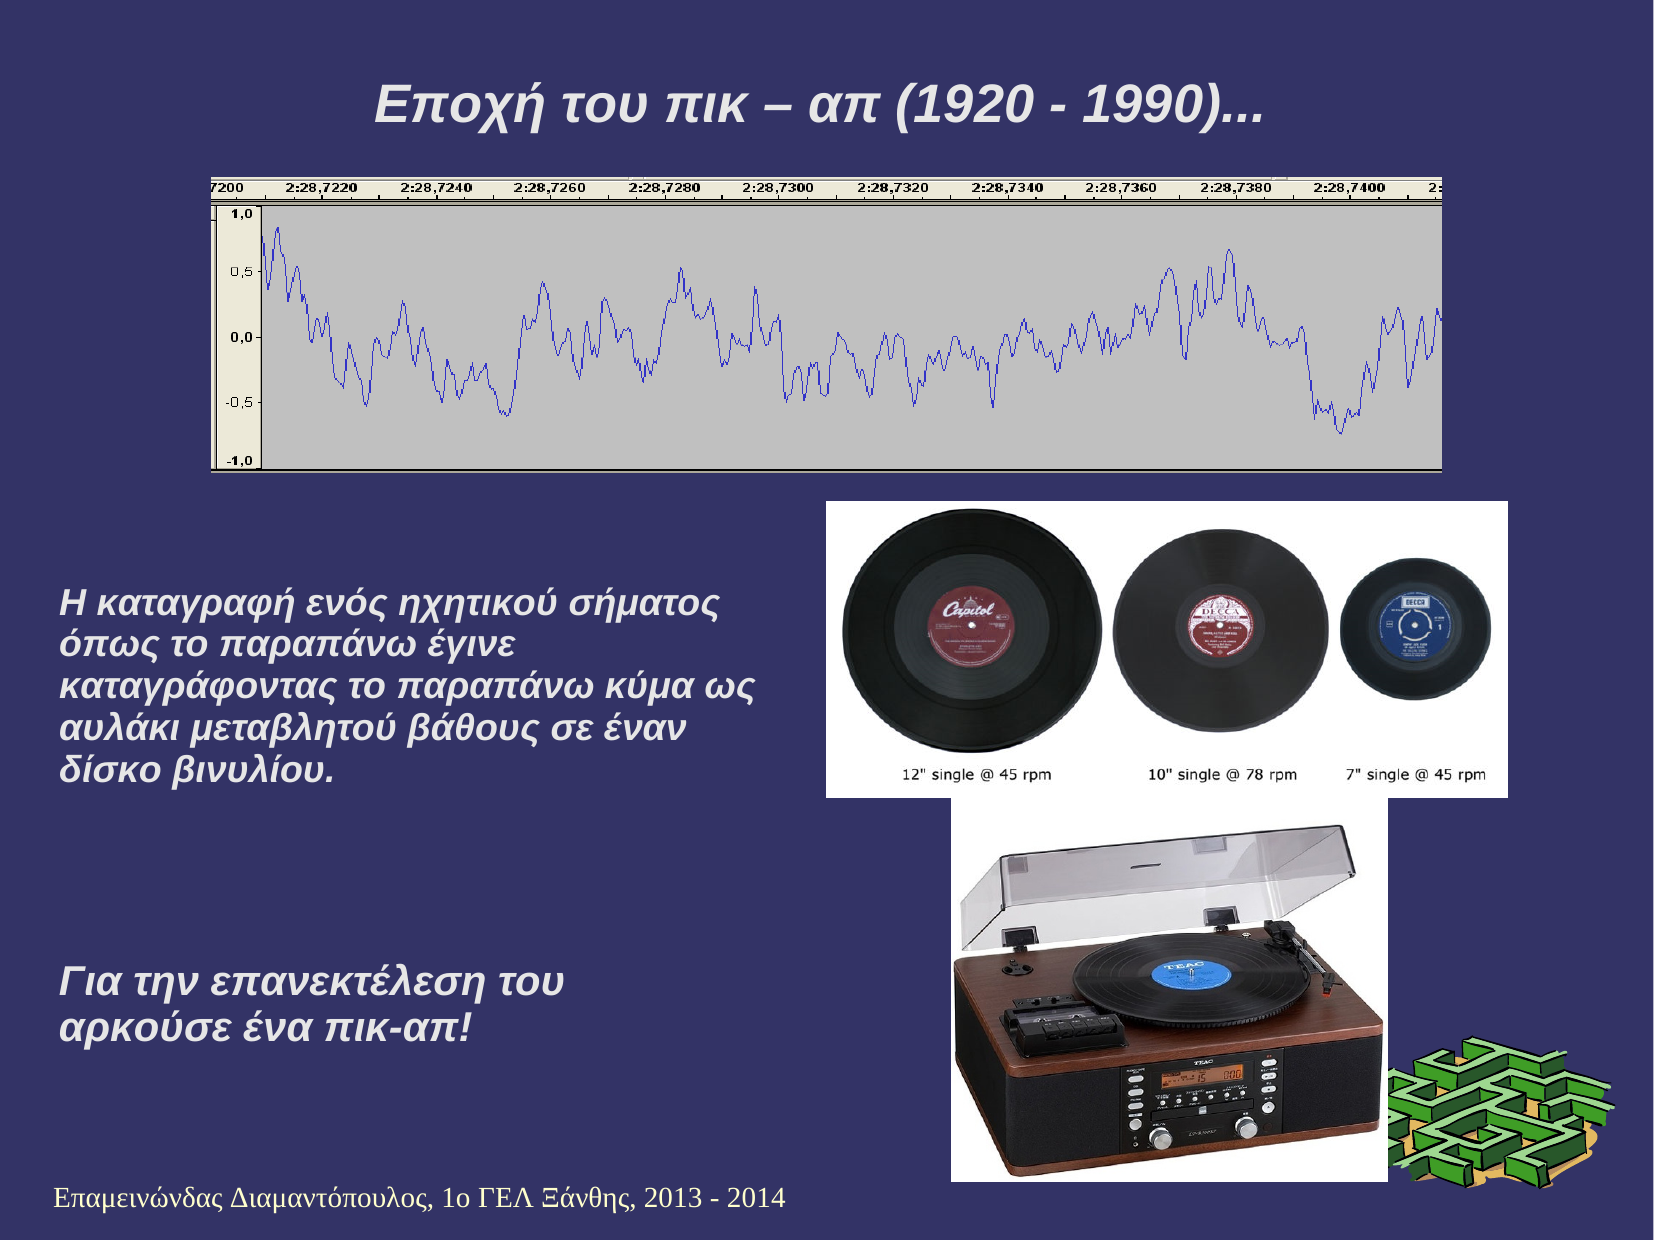

# Εποχή του πικ – απ (1920 - 1990)...
Η καταγραφή ενός ηχητικού σήματος όπως το παραπάνω έγινε καταγράφοντας το παραπάνω κύμα ως αυλάκι μεταβλητού βάθους σε έναν δίσκο βινυλίου.
Για την επανεκτέλεση του αρκούσε ένα πικ-απ!